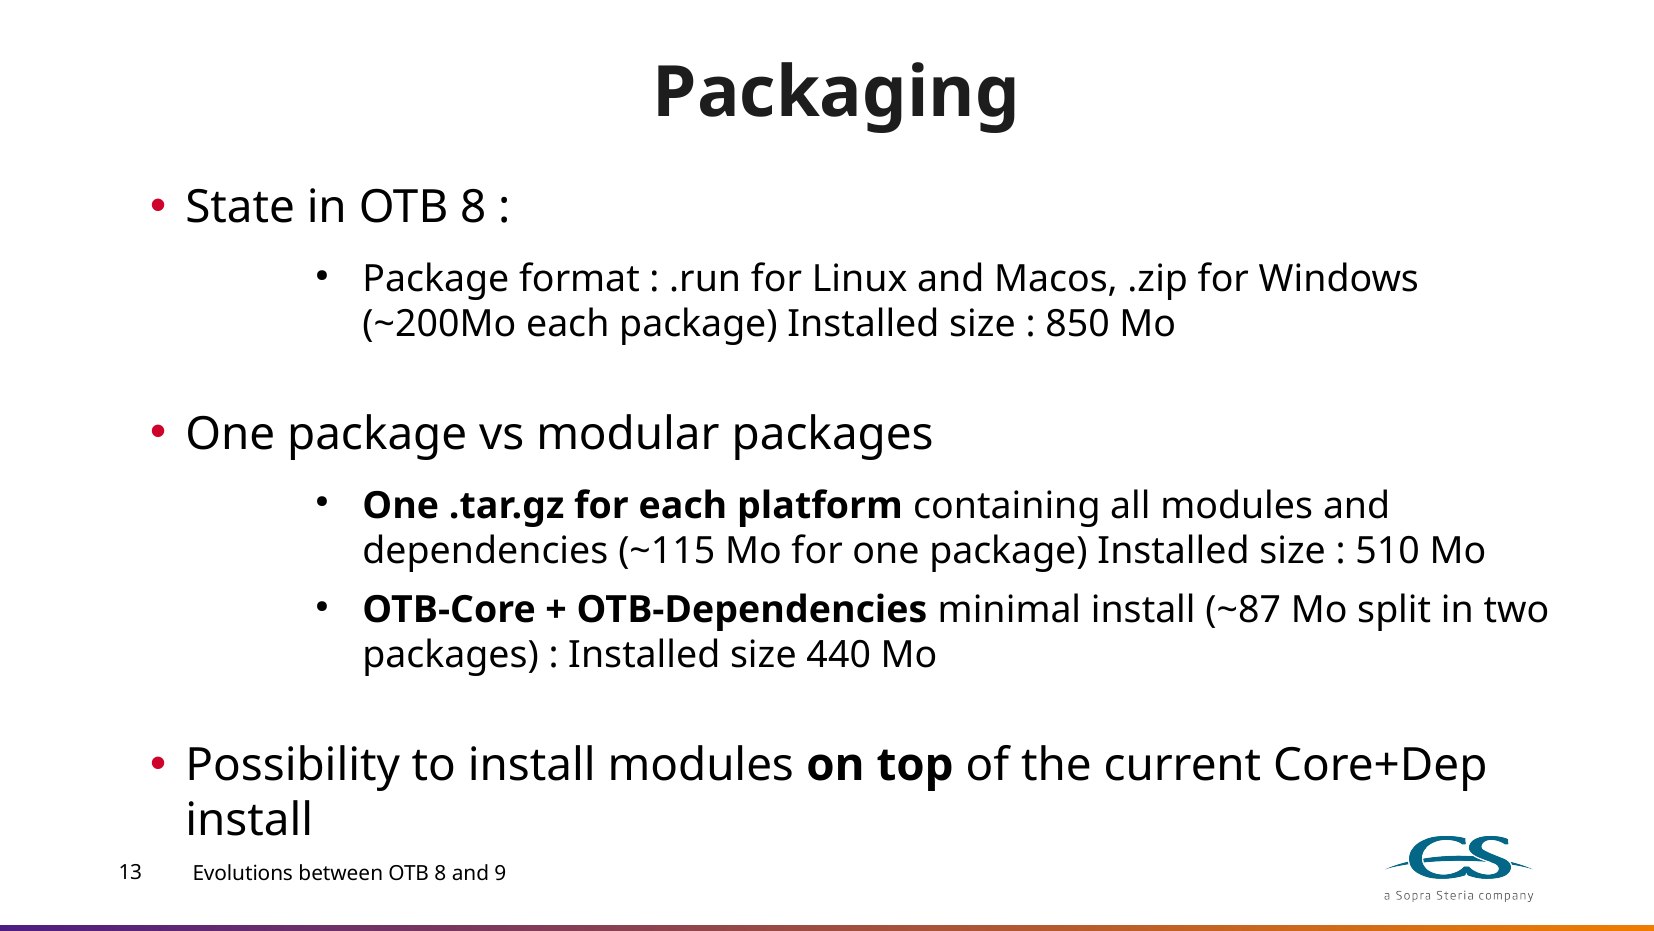

# Packaging
State in OTB 8 :
Package format : .run for Linux and Macos, .zip for Windows (~200Mo each package) Installed size : 850 Mo
One package vs modular packages
One .tar.gz for each platform containing all modules and dependencies (~115 Mo for one package) Installed size : 510 Mo
OTB-Core + OTB-Dependencies minimal install (~87 Mo split in two packages) : Installed size 440 Mo
Possibility to install modules on top of the current Core+Dep install
Evolutions between OTB 8 and 9